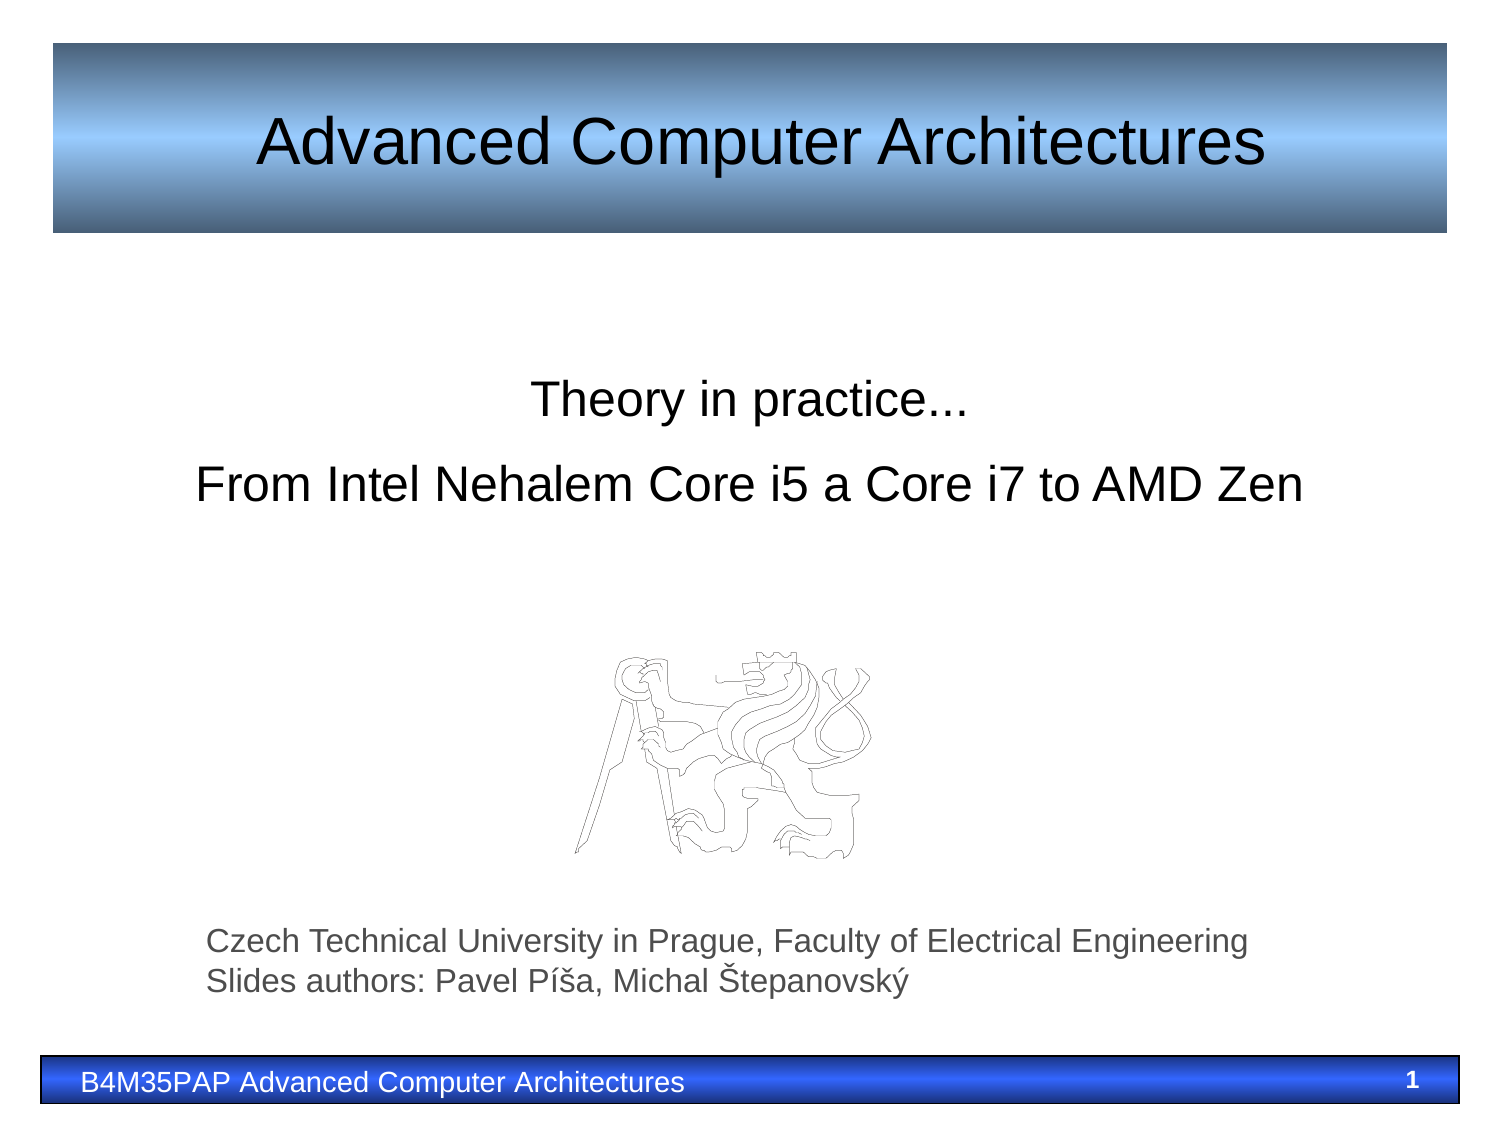

Advanced Computer Architectures
Theory in practice...
From Intel Nehalem Core i5 a Core i7 to AMD Zen
Czech Technical University in Prague, Faculty of Electrical Engineering
Slides authors: Pavel Píša, Michal Štepanovský